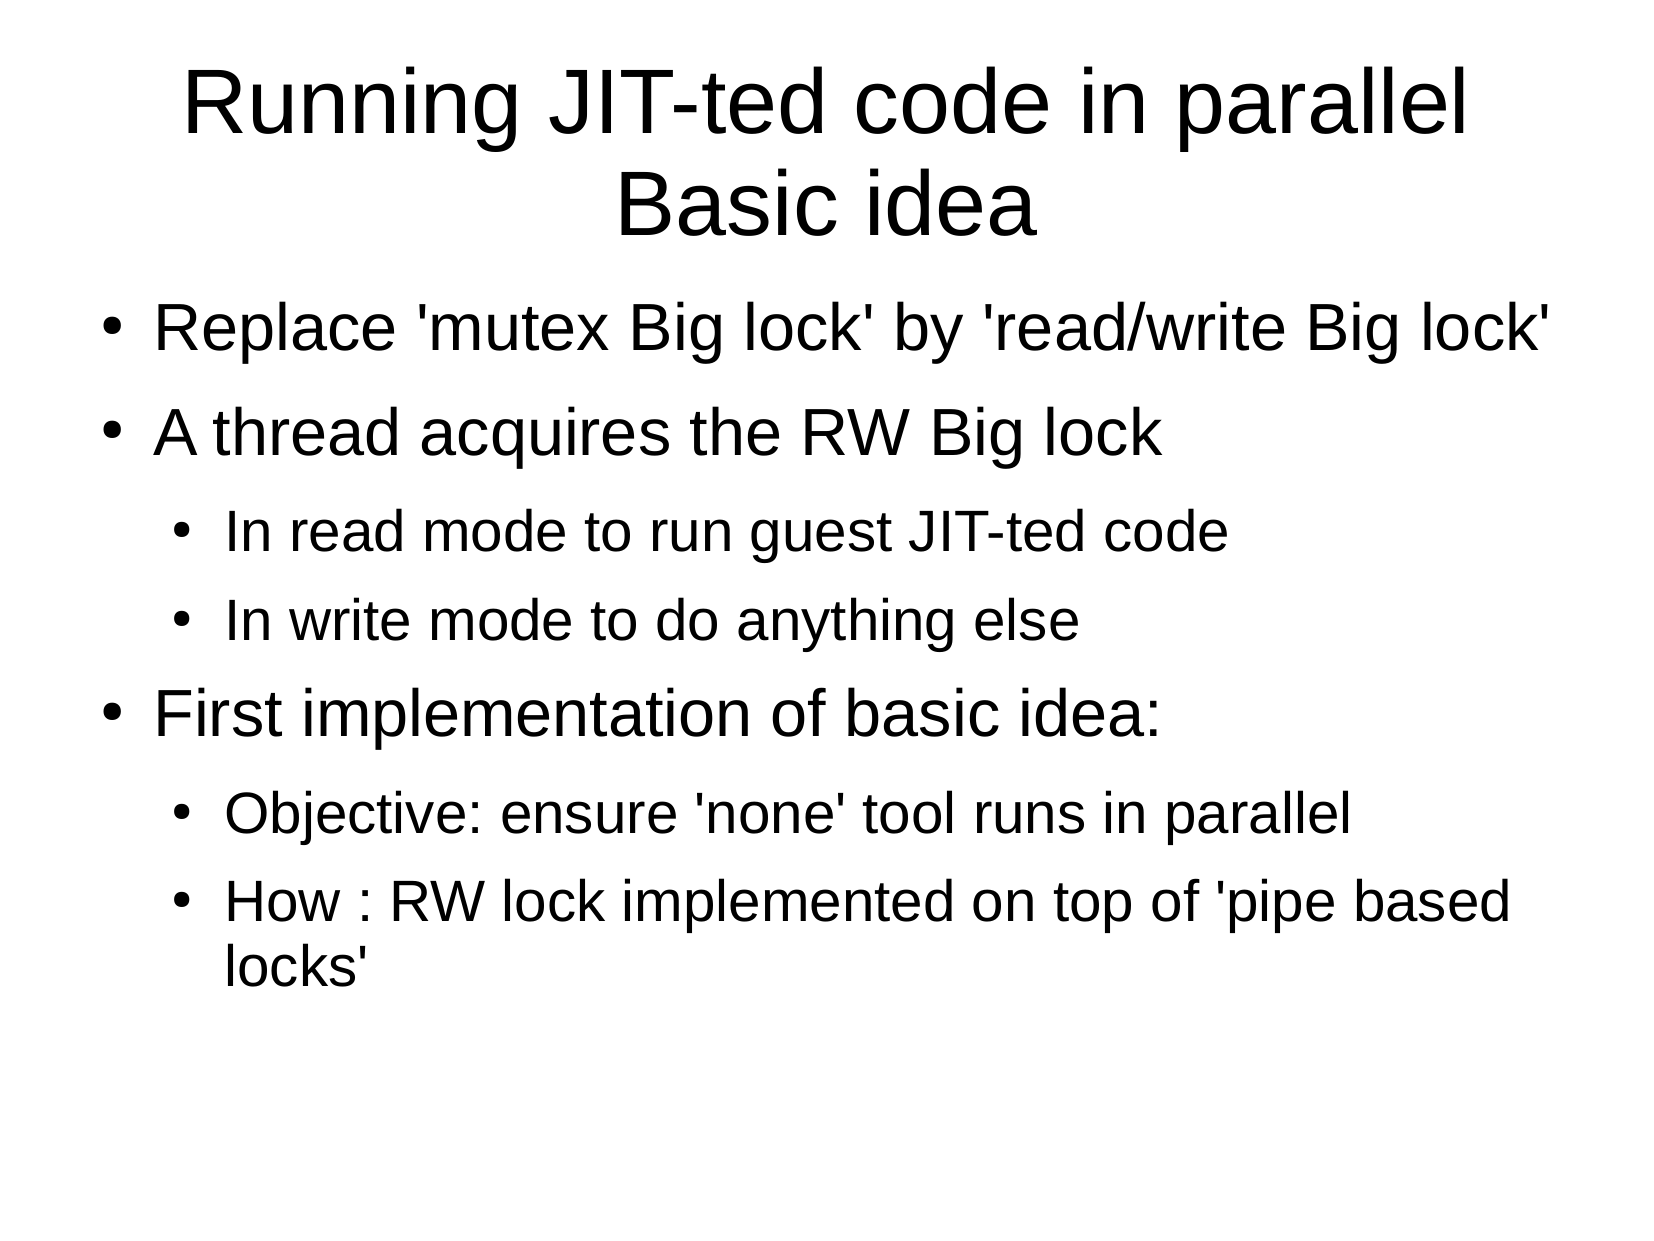

# Running JIT-ted code in parallel Basic idea
Replace 'mutex Big lock' by 'read/write Big lock'
A thread acquires the RW Big lock
In read mode to run guest JIT-ted code
In write mode to do anything else
First implementation of basic idea:
Objective: ensure 'none' tool runs in parallel
How : RW lock implemented on top of 'pipe based locks'